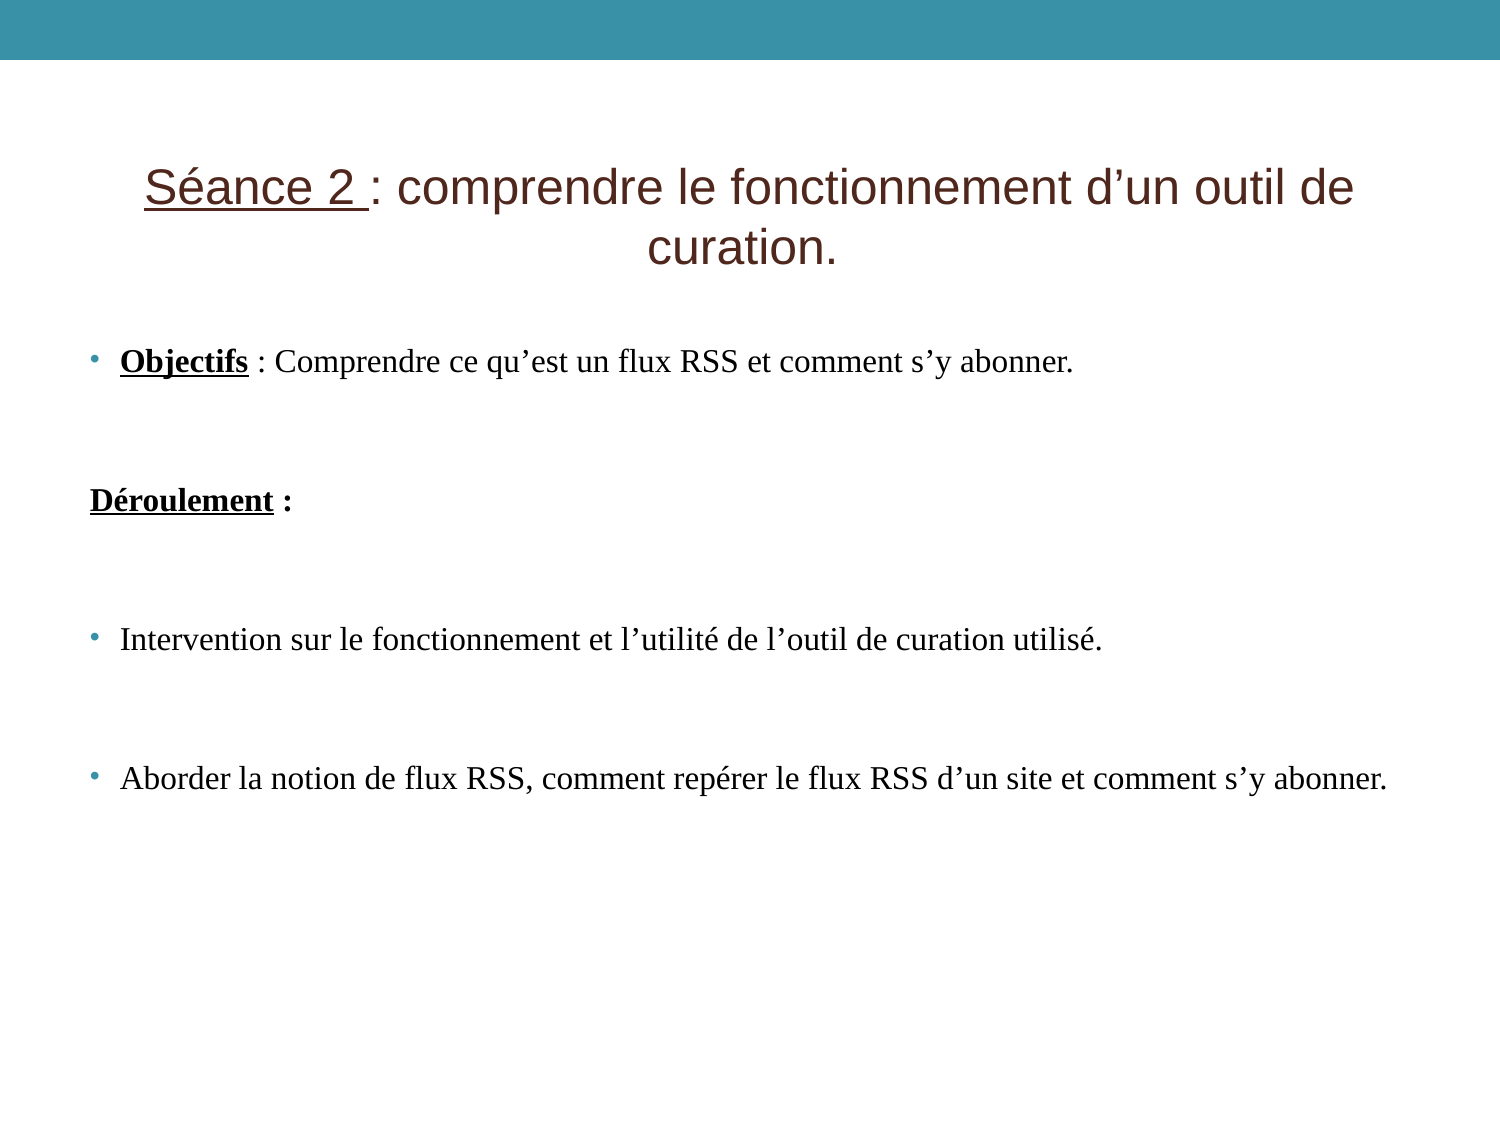

# Séance 2 : comprendre le fonctionnement d’un outil de curation.
Objectifs : Comprendre ce qu’est un flux RSS et comment s’y abonner.
Déroulement :
Intervention sur le fonctionnement et l’utilité de l’outil de curation utilisé.
Aborder la notion de flux RSS, comment repérer le flux RSS d’un site et comment s’y abonner.